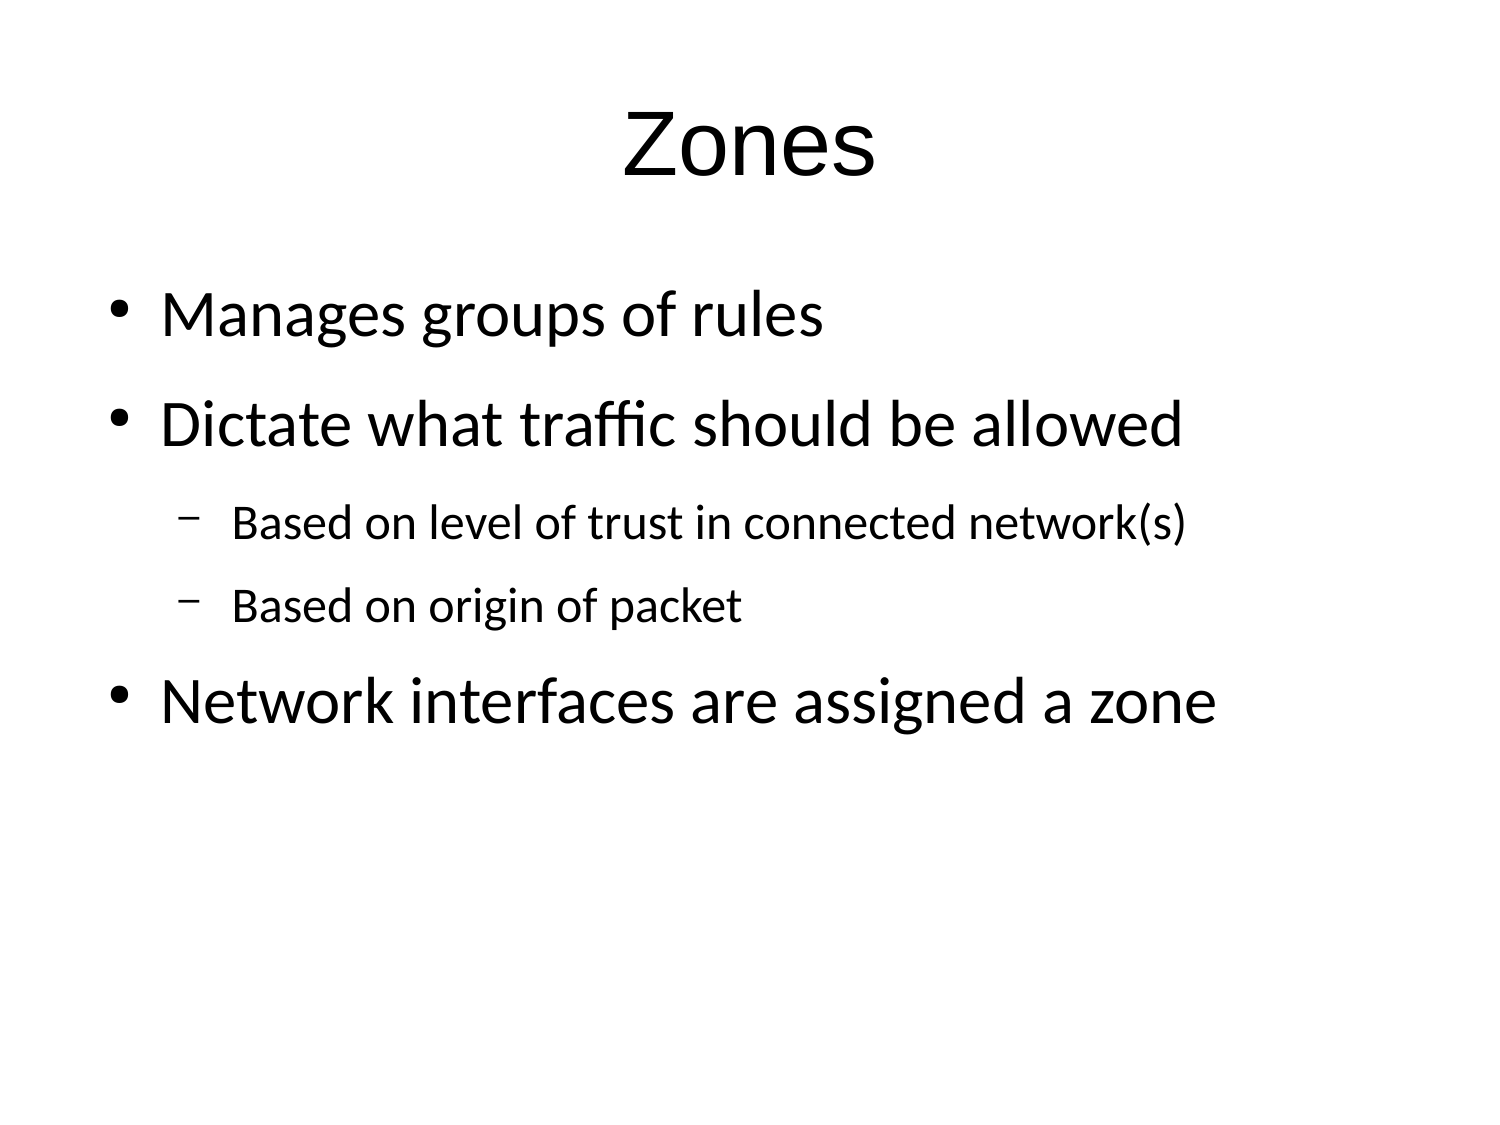

# Zones
Manages groups of rules
Dictate what traffic should be allowed
Based on level of trust in connected network(s)
Based on origin of packet
Network interfaces are assigned a zone